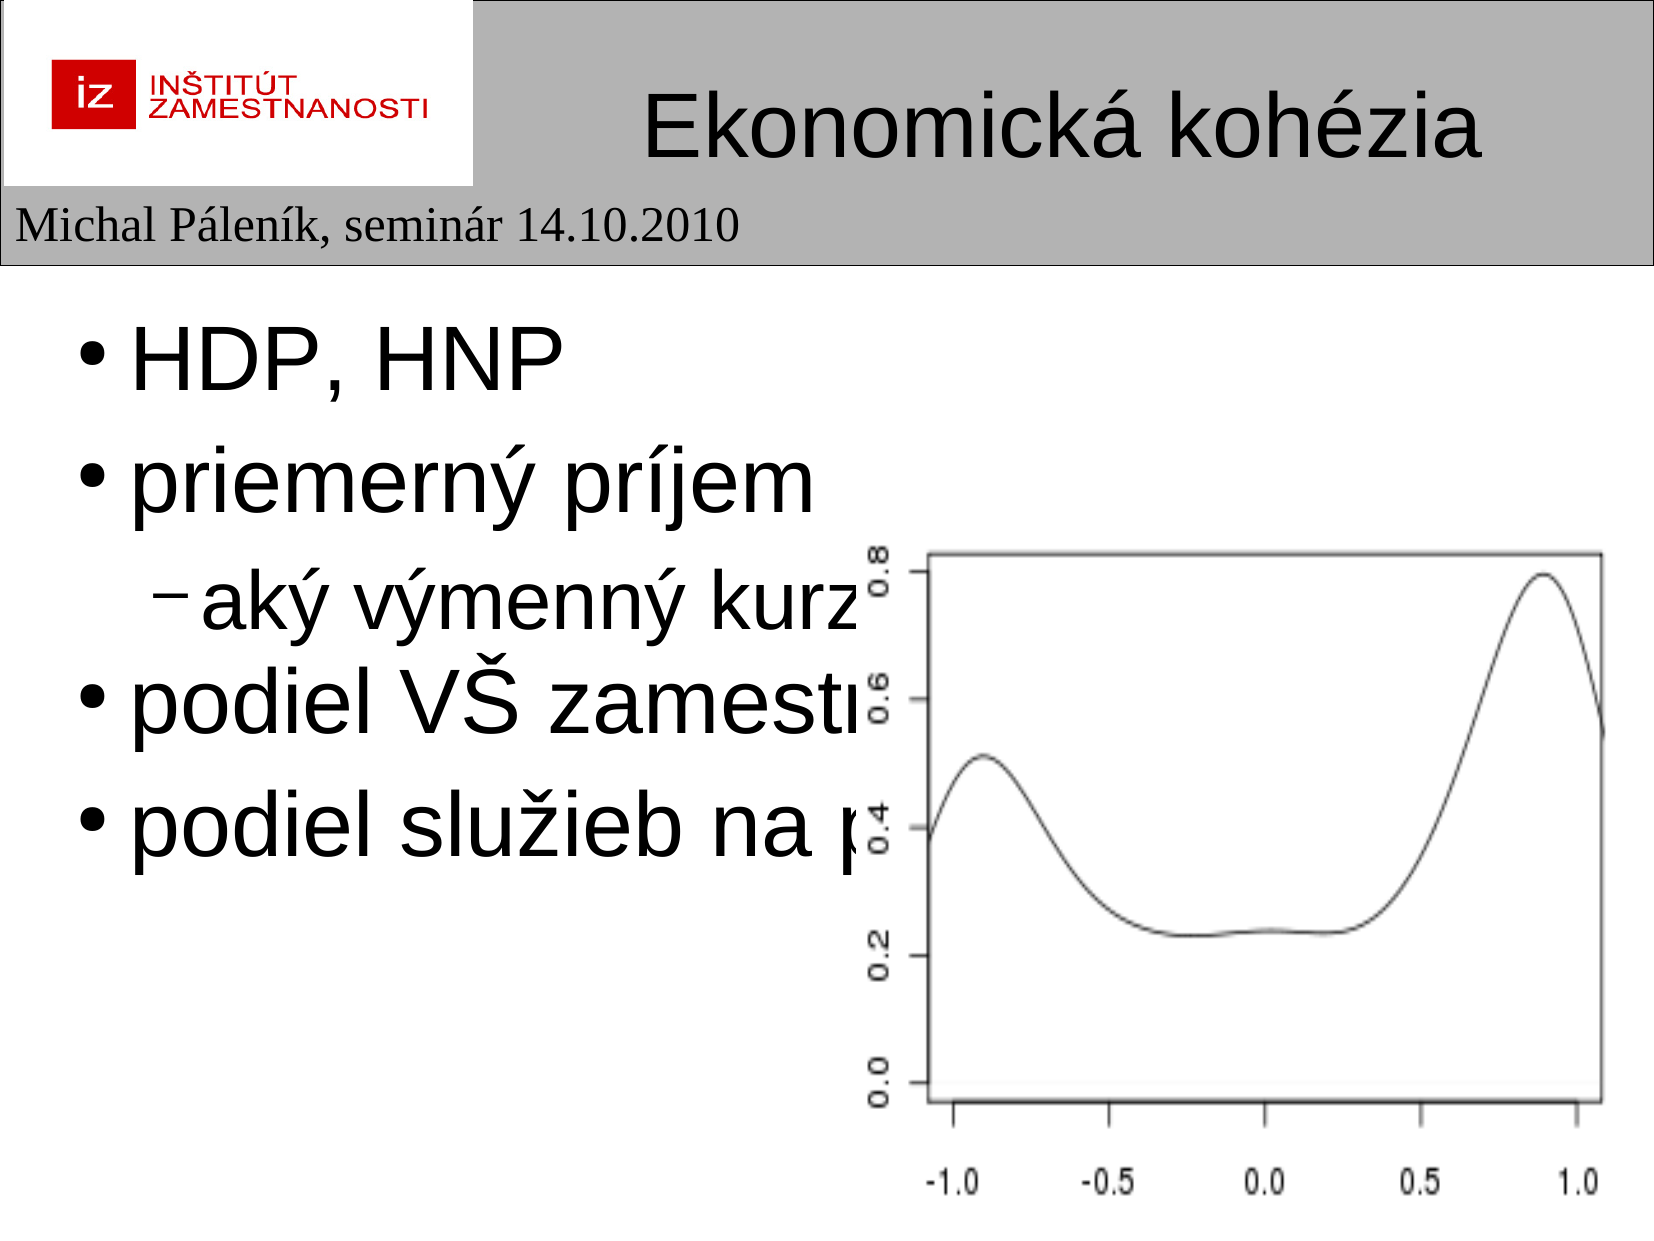

# Ekonomická kohézia
HDP, HNP
priemerný príjem
aký výmenný kurz
podiel VŠ zamestnancov
podiel služieb na pridanej hodnote